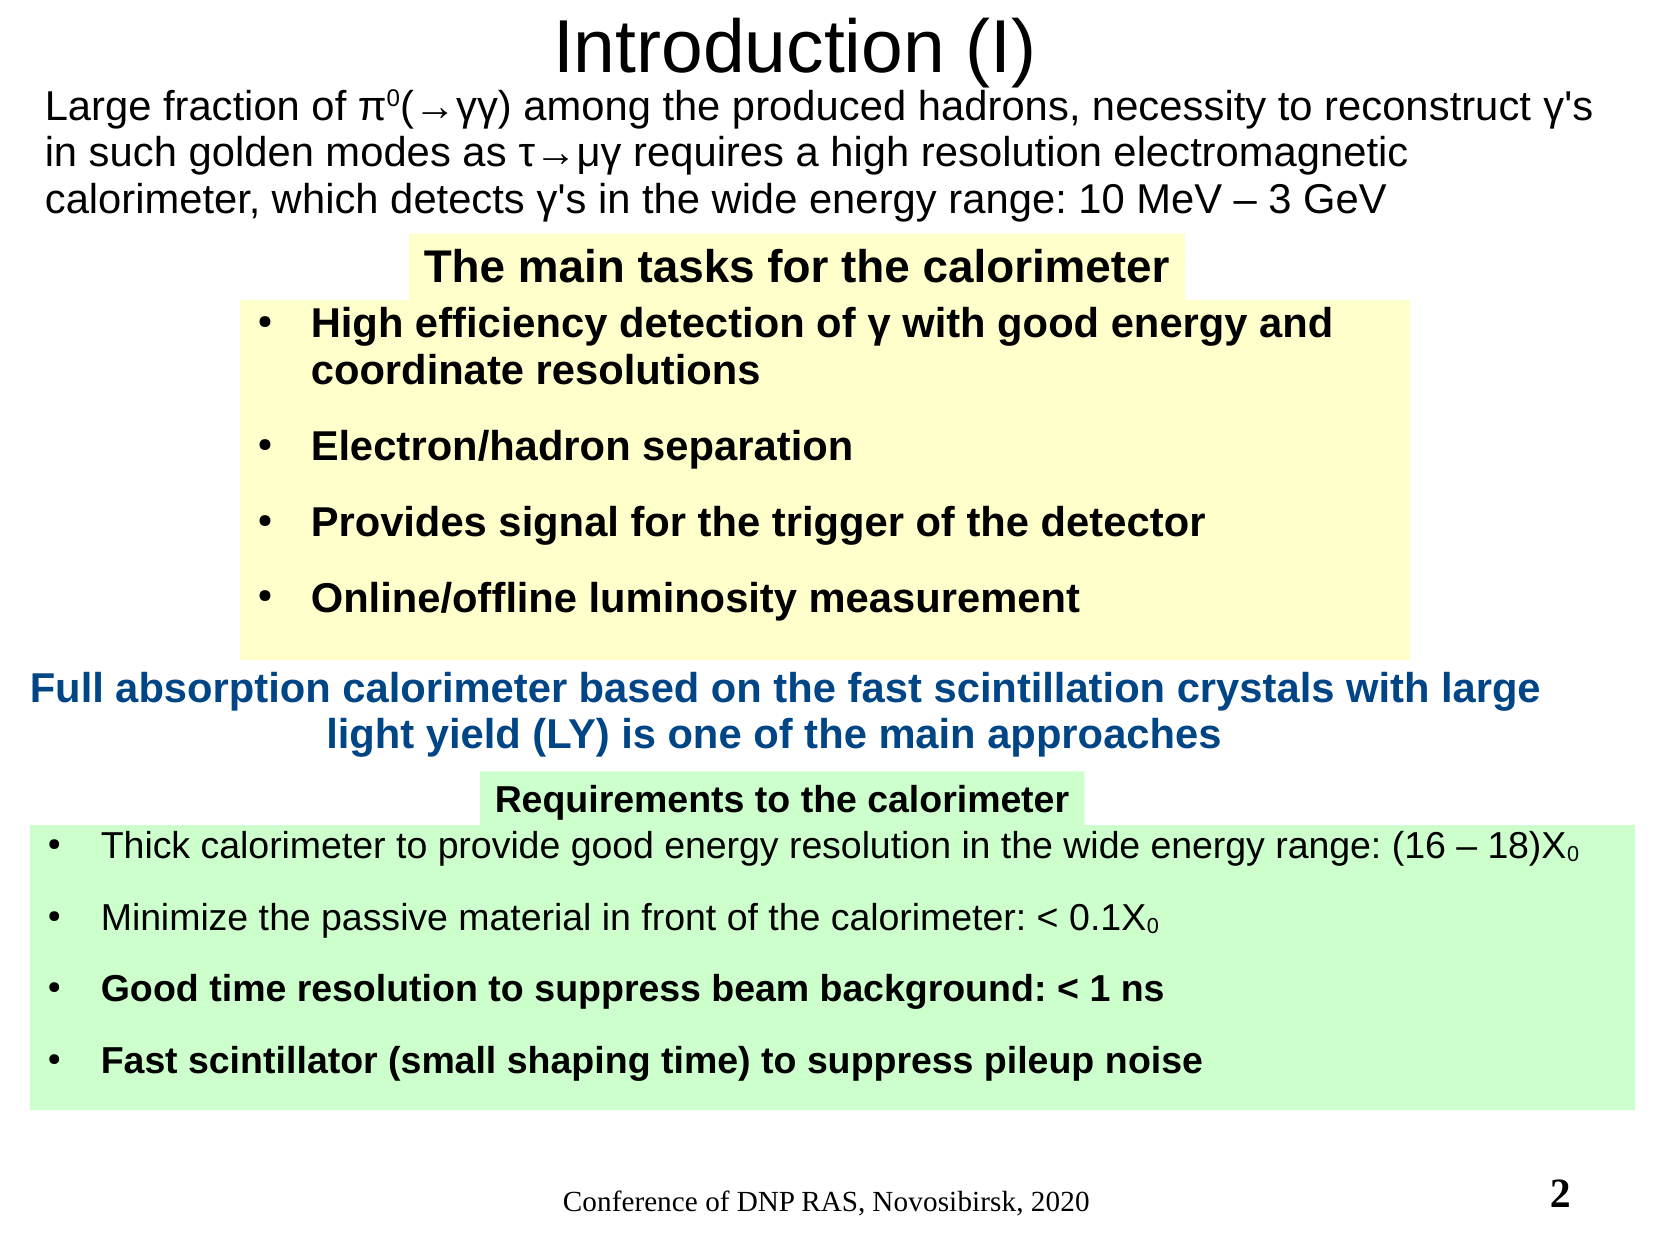

# Introduction (I)
Large fraction of π0(→γγ) among the produced hadrons, necessity to reconstruct γ's
in such golden modes as τ→μγ requires a high resolution electromagnetic
calorimeter, which detects γ's in the wide energy range: 10 MeV – 3 GeV
The main tasks for the calorimeter
High efficiency detection of γ with good energy and coordinate resolutions
Electron/hadron separation
Provides signal for the trigger of the detector
Online/offline luminosity measurement
Full absorption calorimeter based on the fast scintillation crystals with large light yield (LY) is one of the main approaches
Requirements to the calorimeter
Thick calorimeter to provide good energy resolution in the wide energy range: (16 – 18)X0
Minimize the passive material in front of the calorimeter: < 0.1X0
Good time resolution to suppress beam background: < 1 ns
Fast scintillator (small shaping time) to suppress pileup noise
2
Conference of DNP RAS, Novosibirsk, 2020